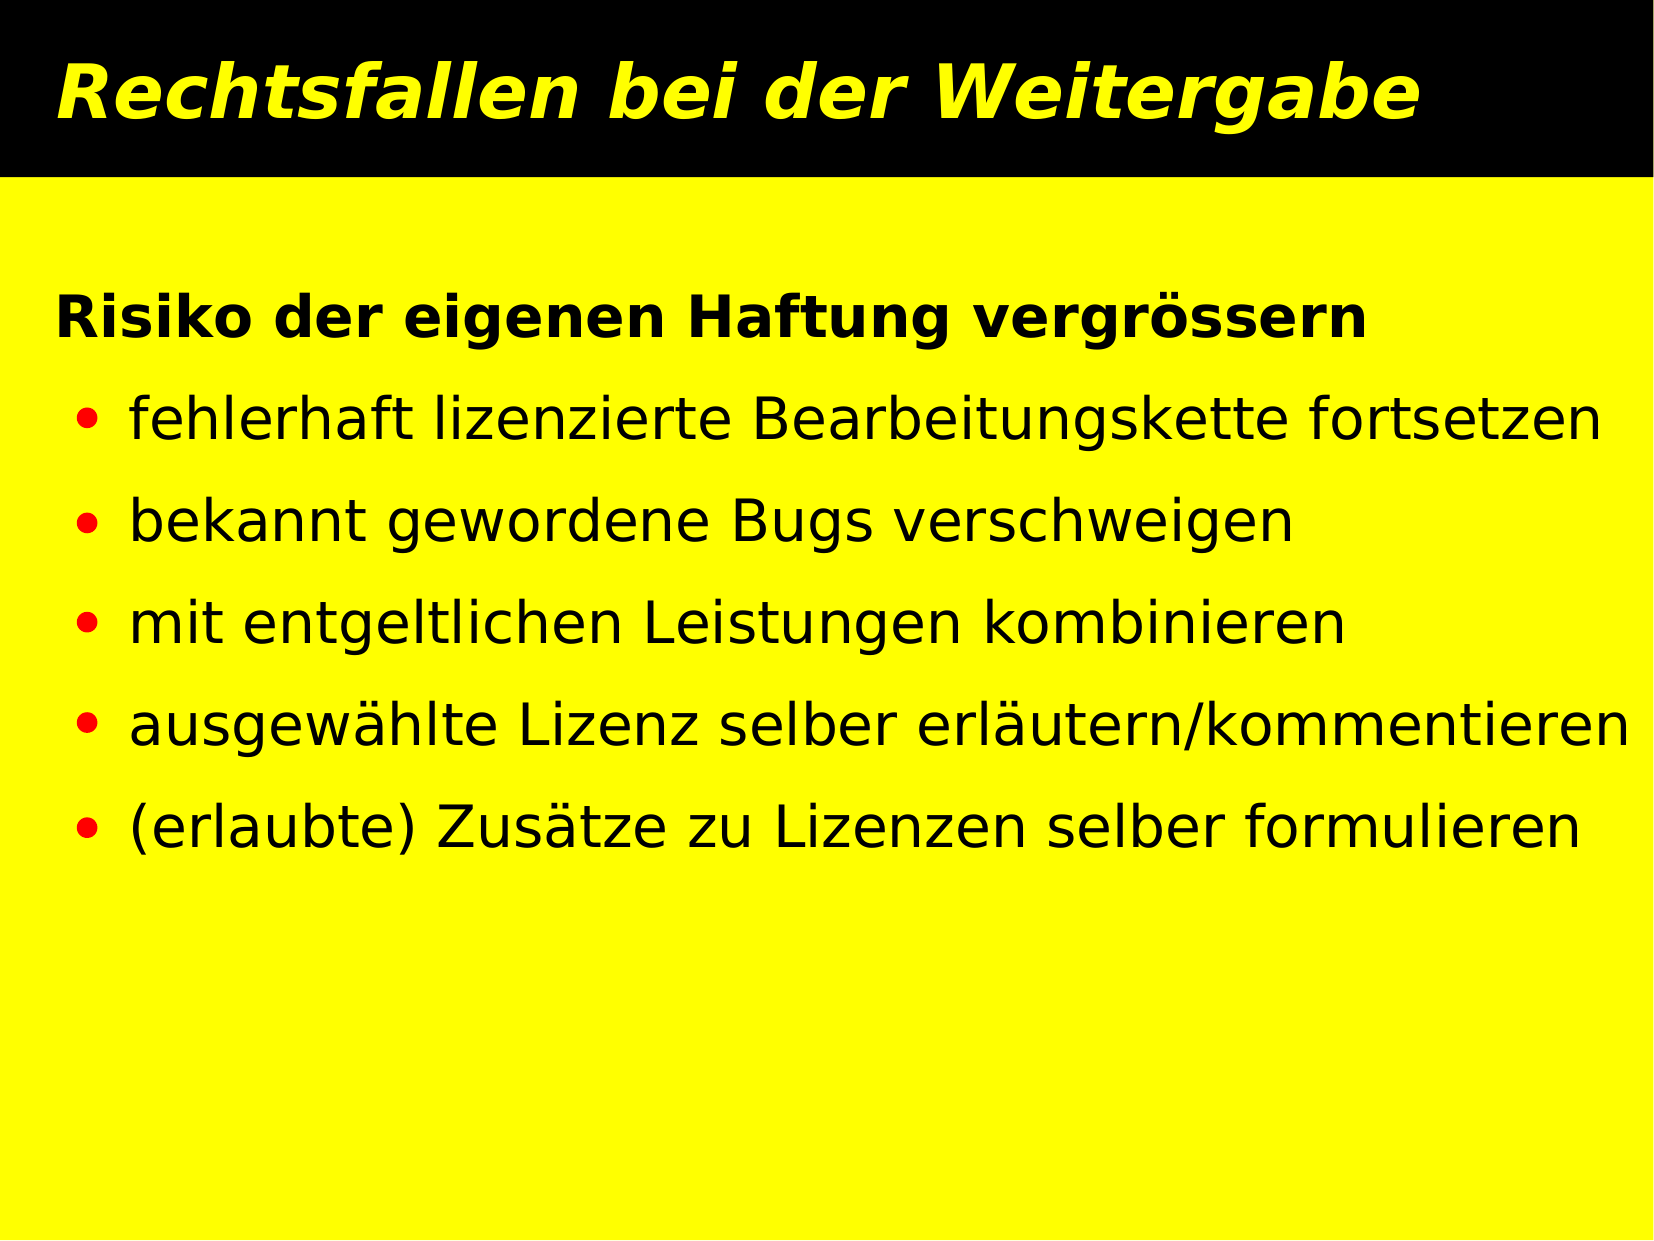

Rechtsfallen bei der Weitergabe
Risiko der eigenen Haftung vergrössern
	fehlerhaft lizenzierte Bearbeitungskette fortsetzen
	bekannt gewordene Bugs verschweigen
	mit entgeltlichen Leistungen kombinieren
	ausgewählte Lizenz selber erläutern/kommentieren
	(erlaubte) Zusätze zu Lizenzen selber formulieren